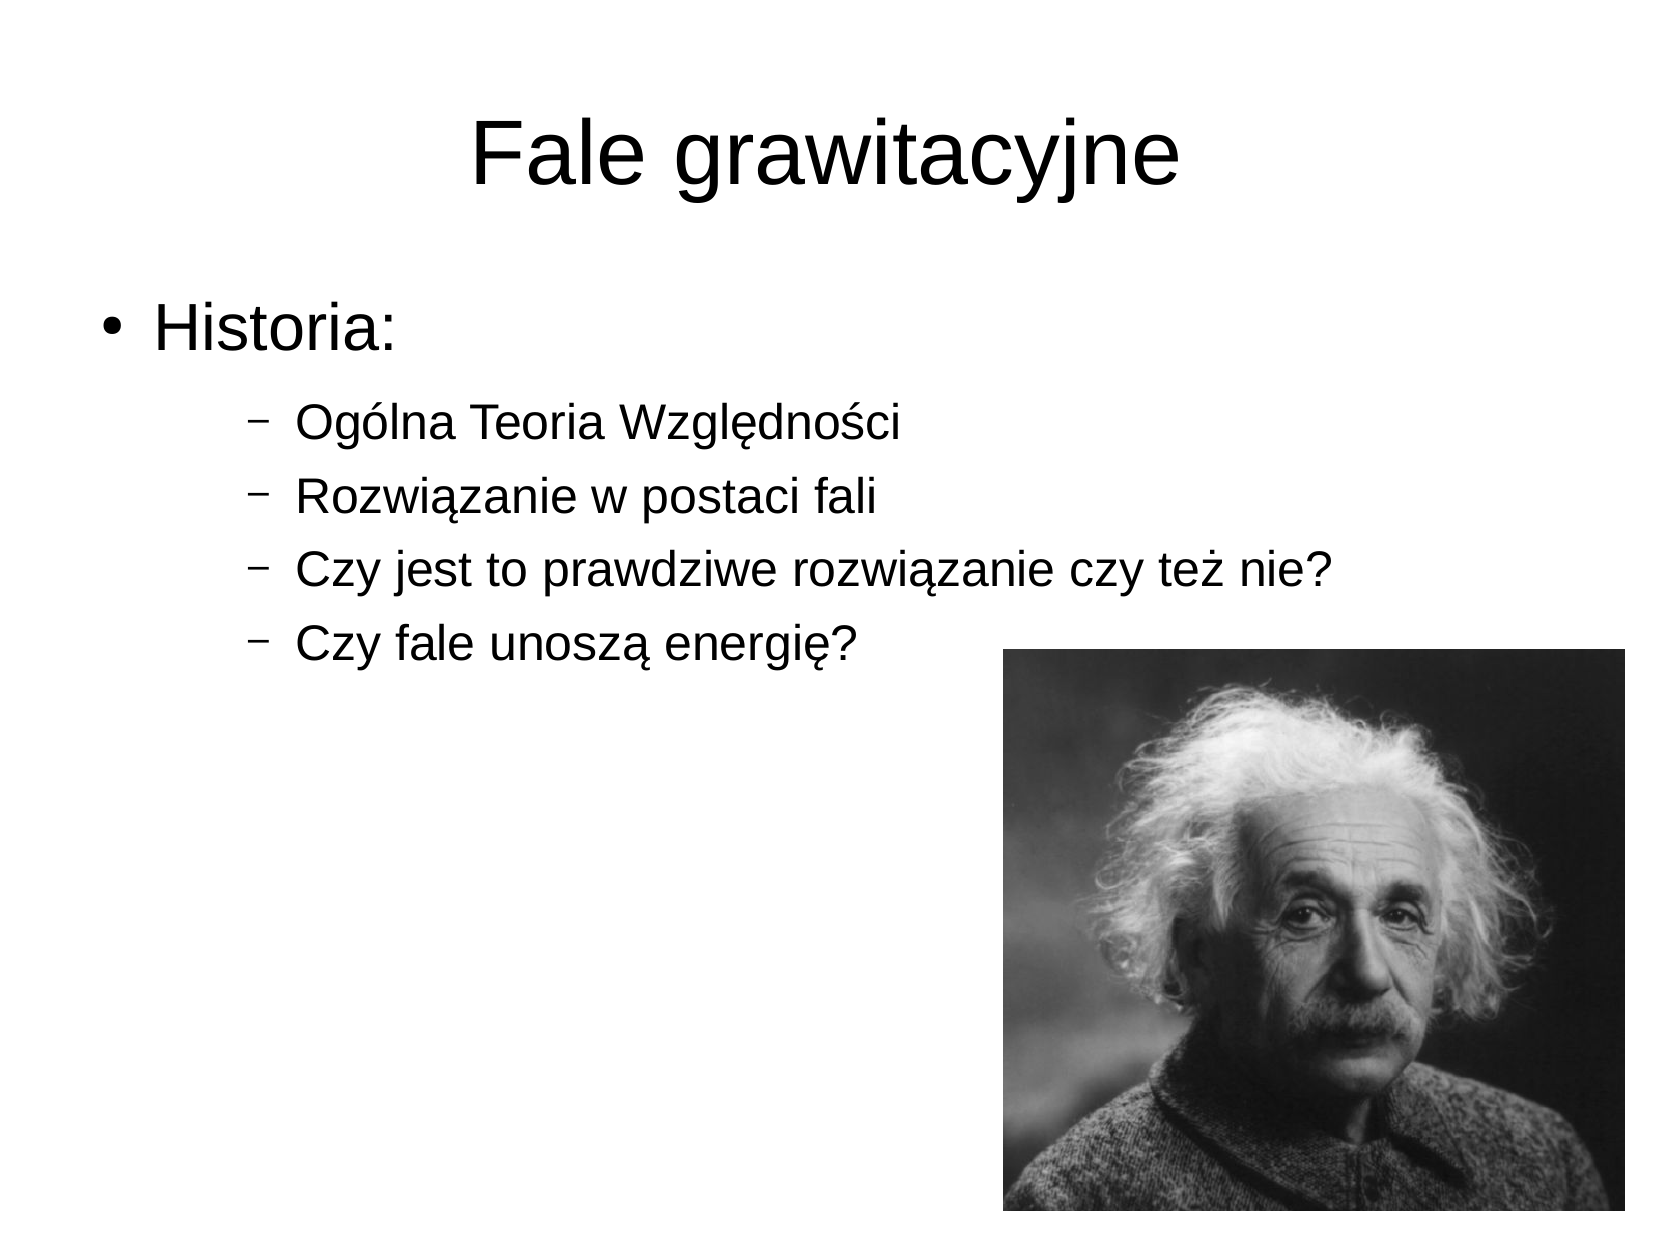

# Fale grawitacyjne
Historia:
Ogólna Teoria Względności
Rozwiązanie w postaci fali
Czy jest to prawdziwe rozwiązanie czy też nie?
Czy fale unoszą energię?